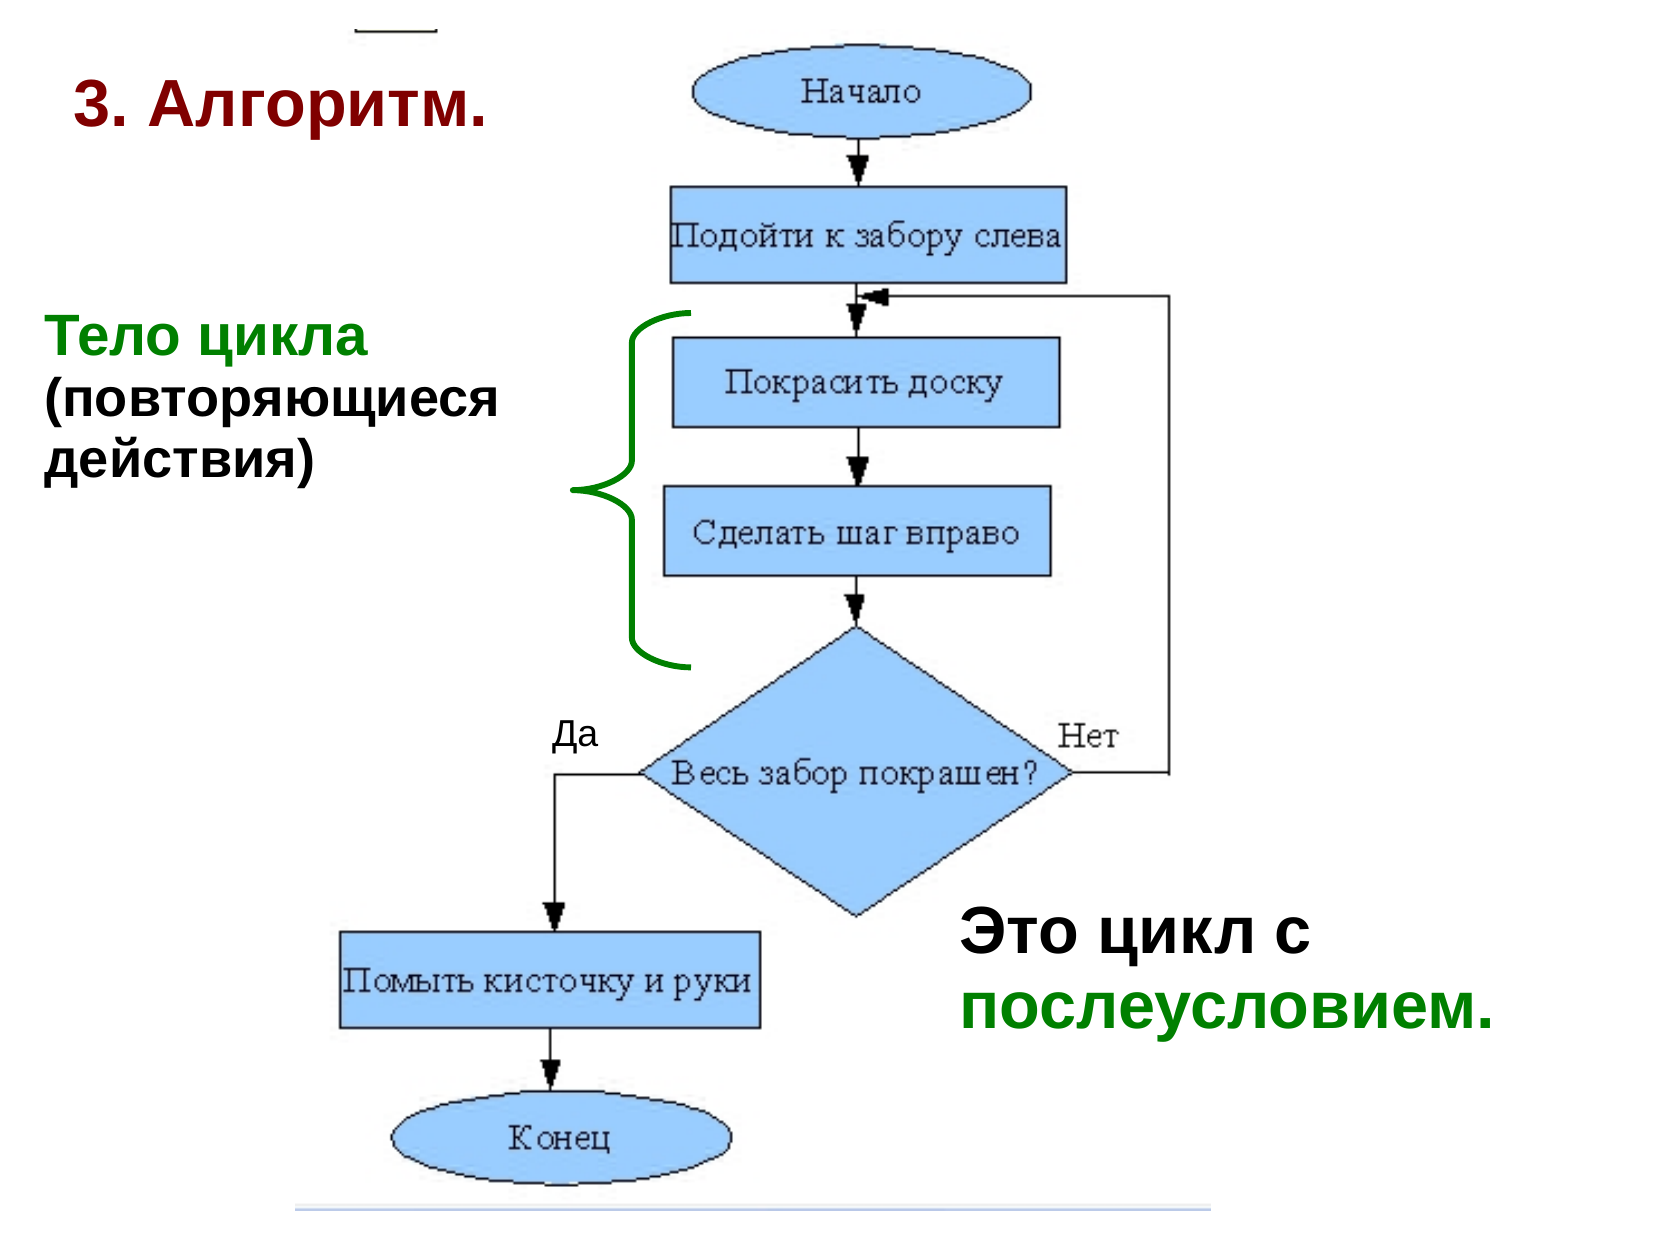

3. Алгоритм.
Тело цикла
(повторяющиеся
действия)
Да
Это цикл с послеусловием.